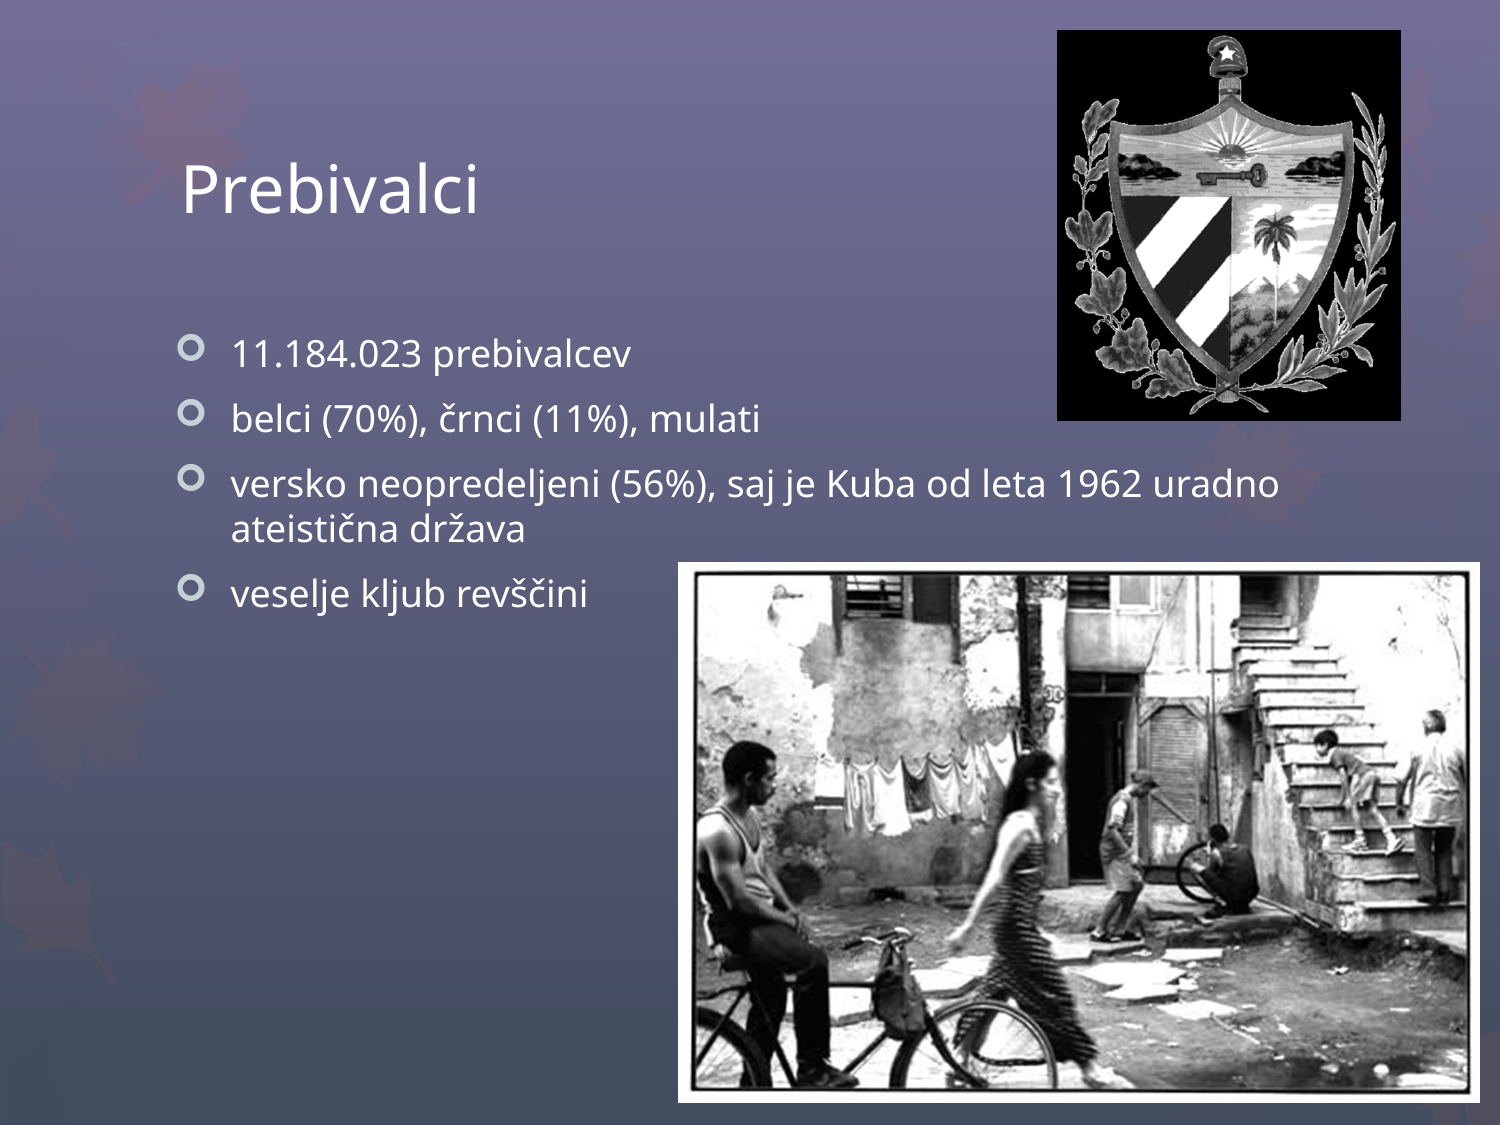

# Prebivalci
11.184.023 prebivalcev
belci (70%), črnci (11%), mulati
versko neopredeljeni (56%), saj je Kuba od leta 1962 uradno ateistična država
veselje kljub revščini